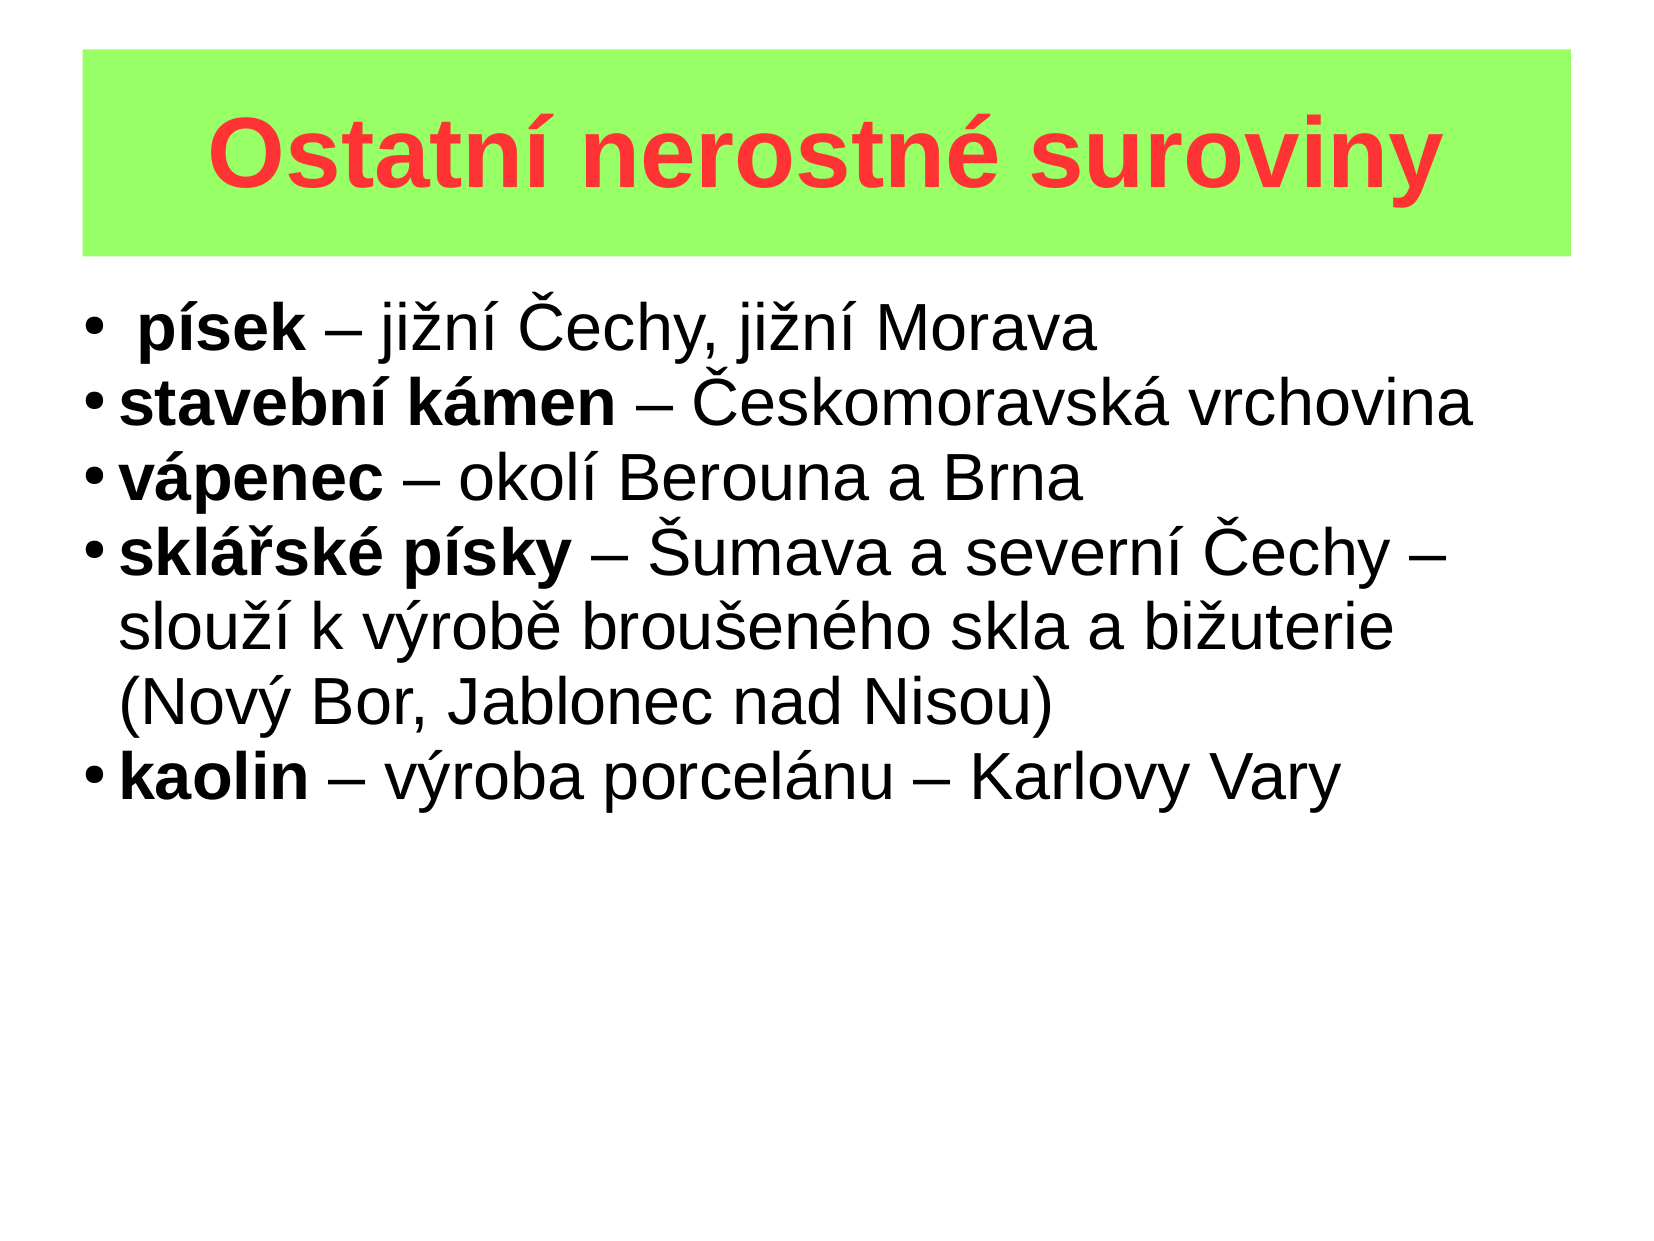

# Ostatní nerostné suroviny
 písek – jižní Čechy, jižní Morava
stavební kámen – Českomoravská vrchovina
vápenec – okolí Berouna a Brna
sklářské písky – Šumava a severní Čechy – slouží k výrobě broušeného skla a bižuterie (Nový Bor, Jablonec nad Nisou)
kaolin – výroba porcelánu – Karlovy Vary